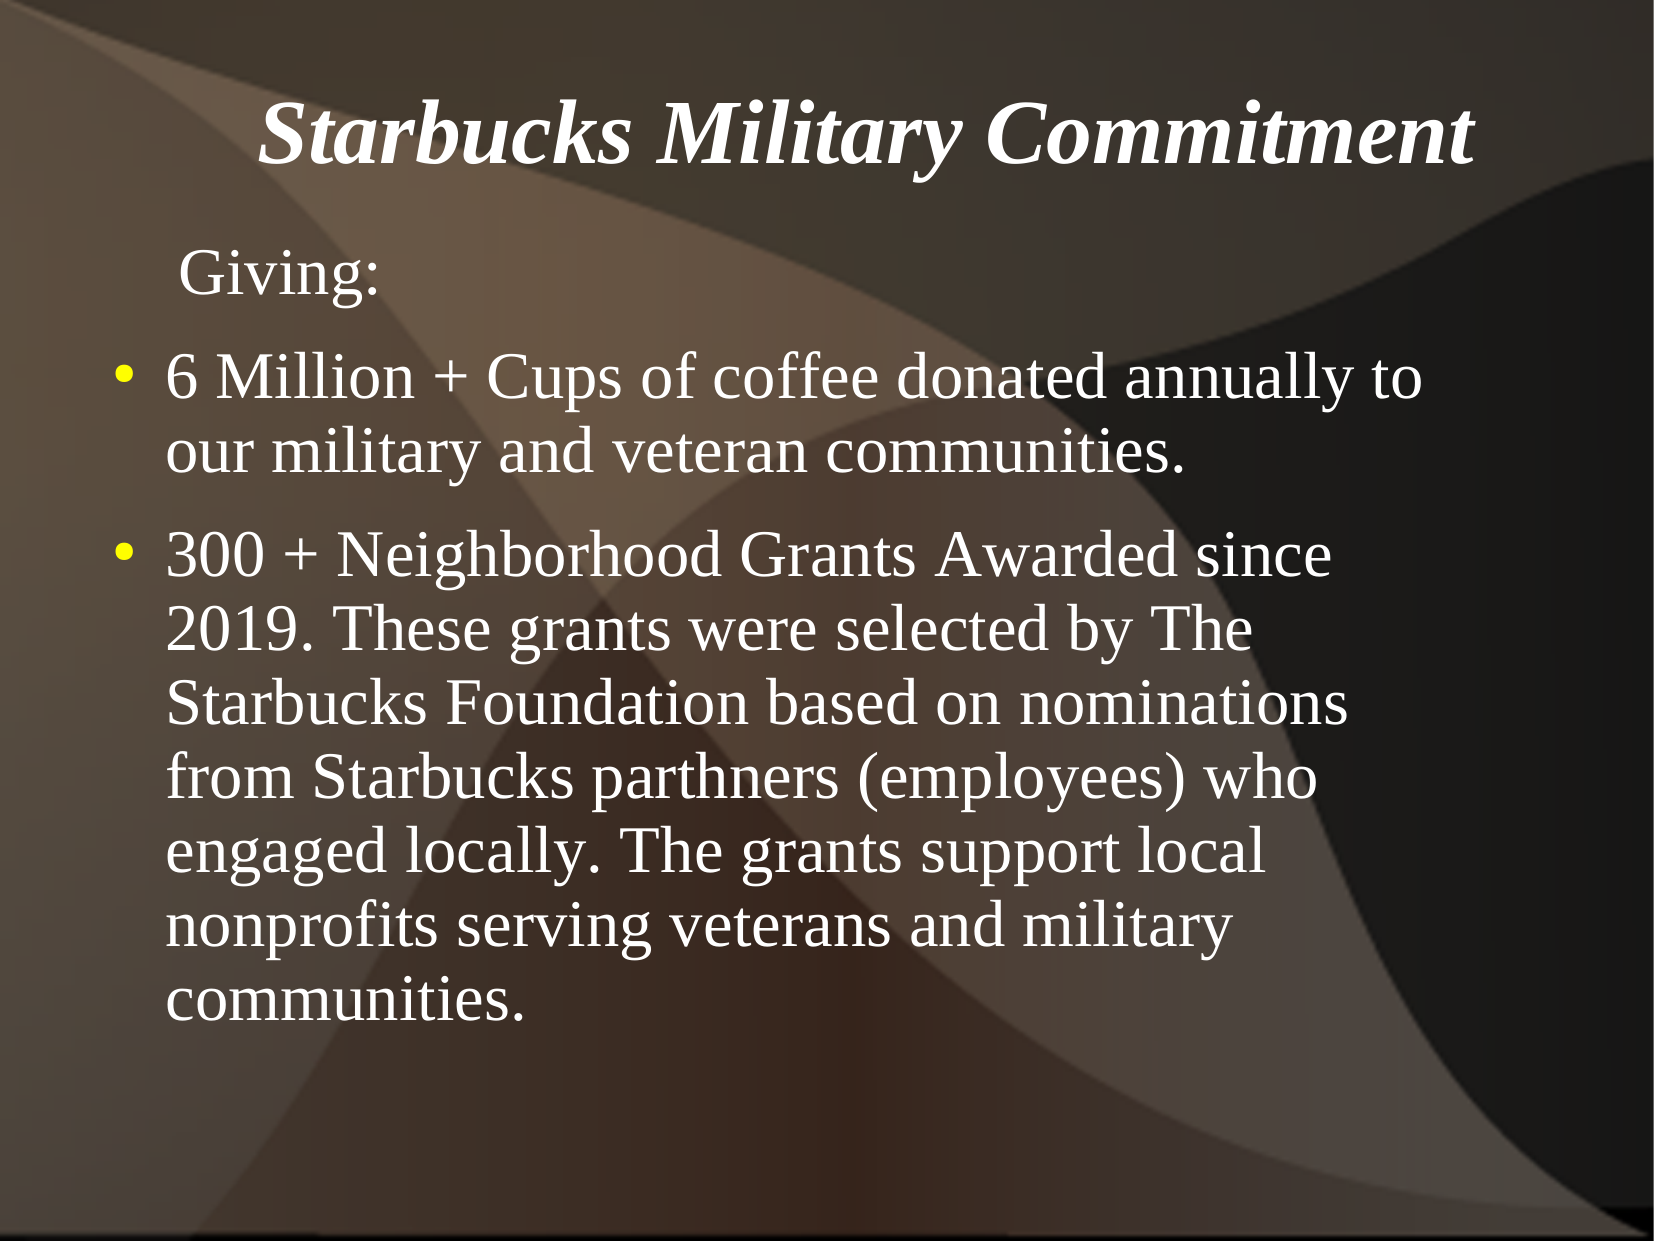

#
Starbucks Military Commitment
 Giving:
6 Million + Cups of coffee donated annually to our military and veteran communities.
300 + Neighborhood Grants Awarded since 2019. These grants were selected by The Starbucks Foundation based on nominations from Starbucks parthners (employees) who engaged locally. The grants support local nonprofits serving veterans and military communities.